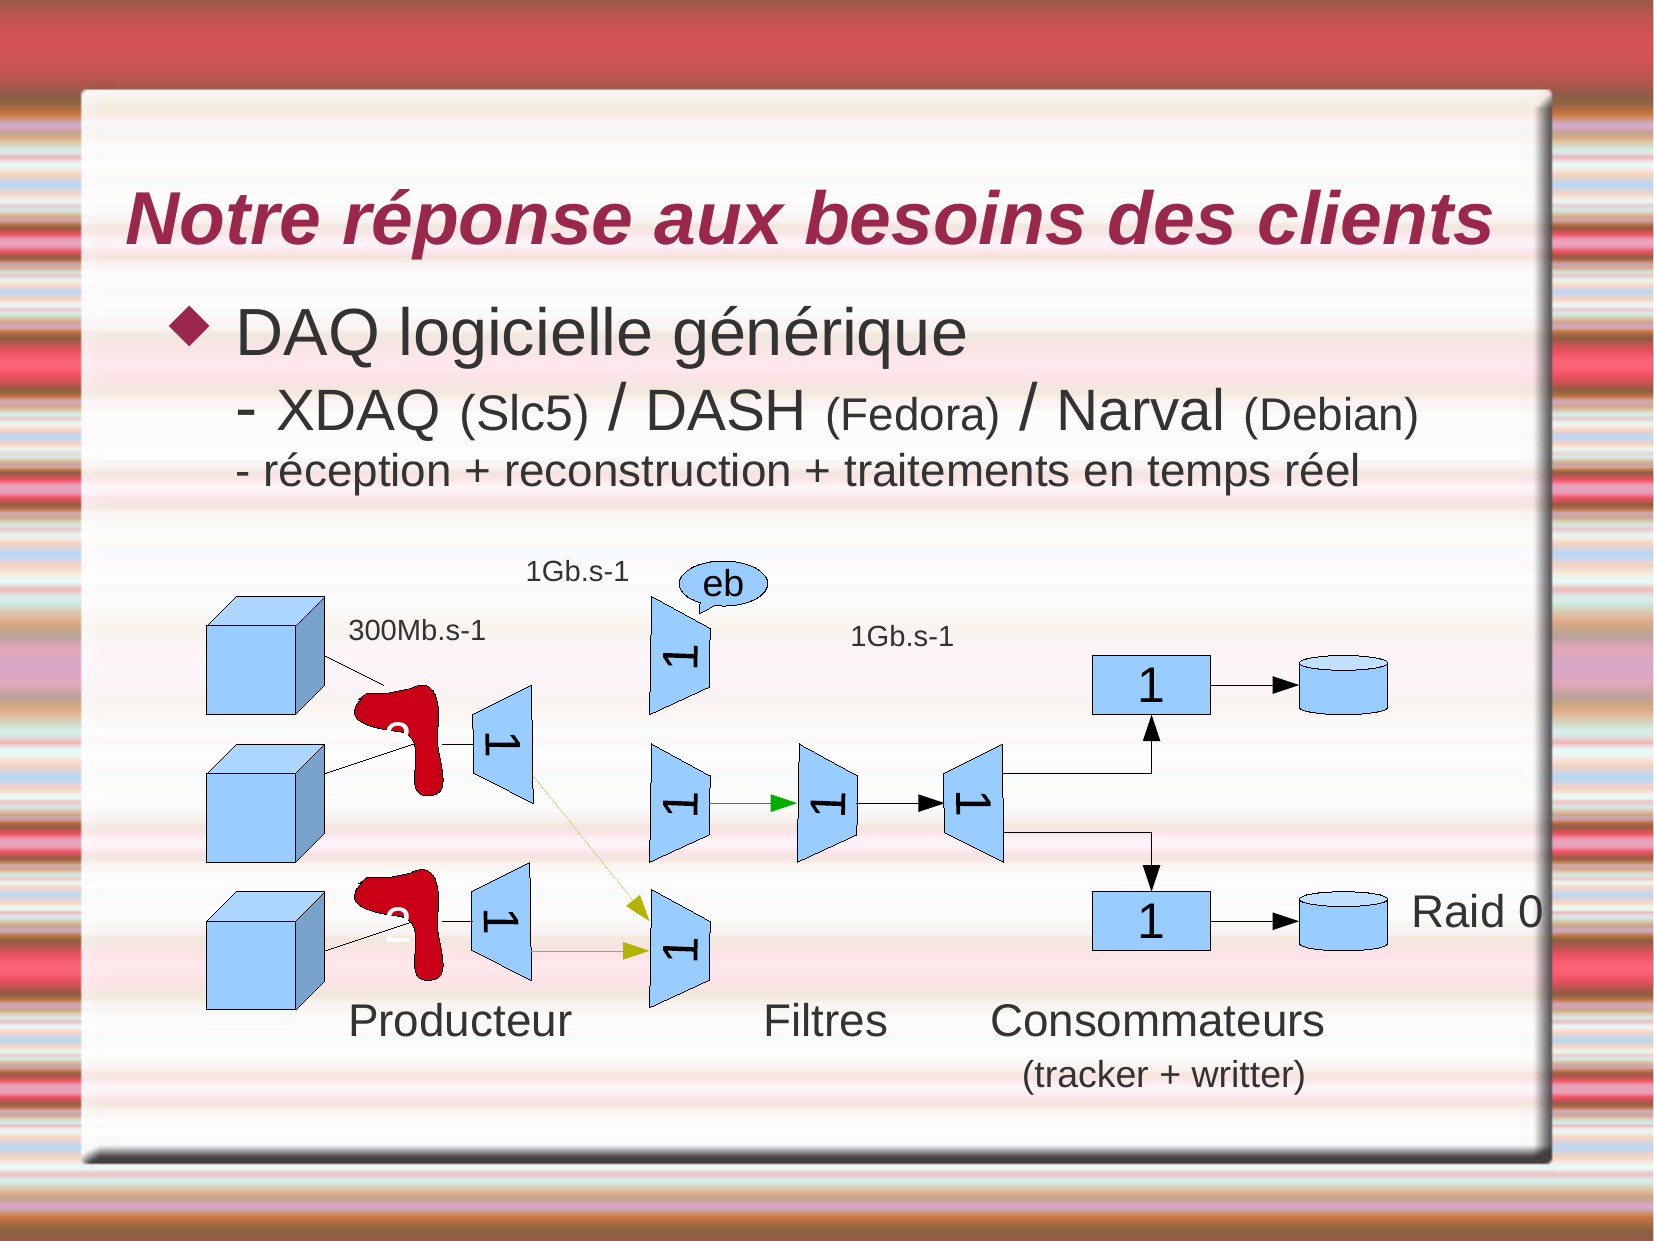

# Notre réponse aux besoins des clients
DAQ logicielle générique
- XDAQ (Slc5) / DASH (Fedora) / Narval (Debian)
- réception + reconstruction + traitements en temps réel
1Gb.s-1
eb
300Mb.s-1
1Gb.s-1
1
1
3
1
1
1
1
2
Raid 0
1
1
1
Producteur Filtres Consommateurs
 (tracker + writter)